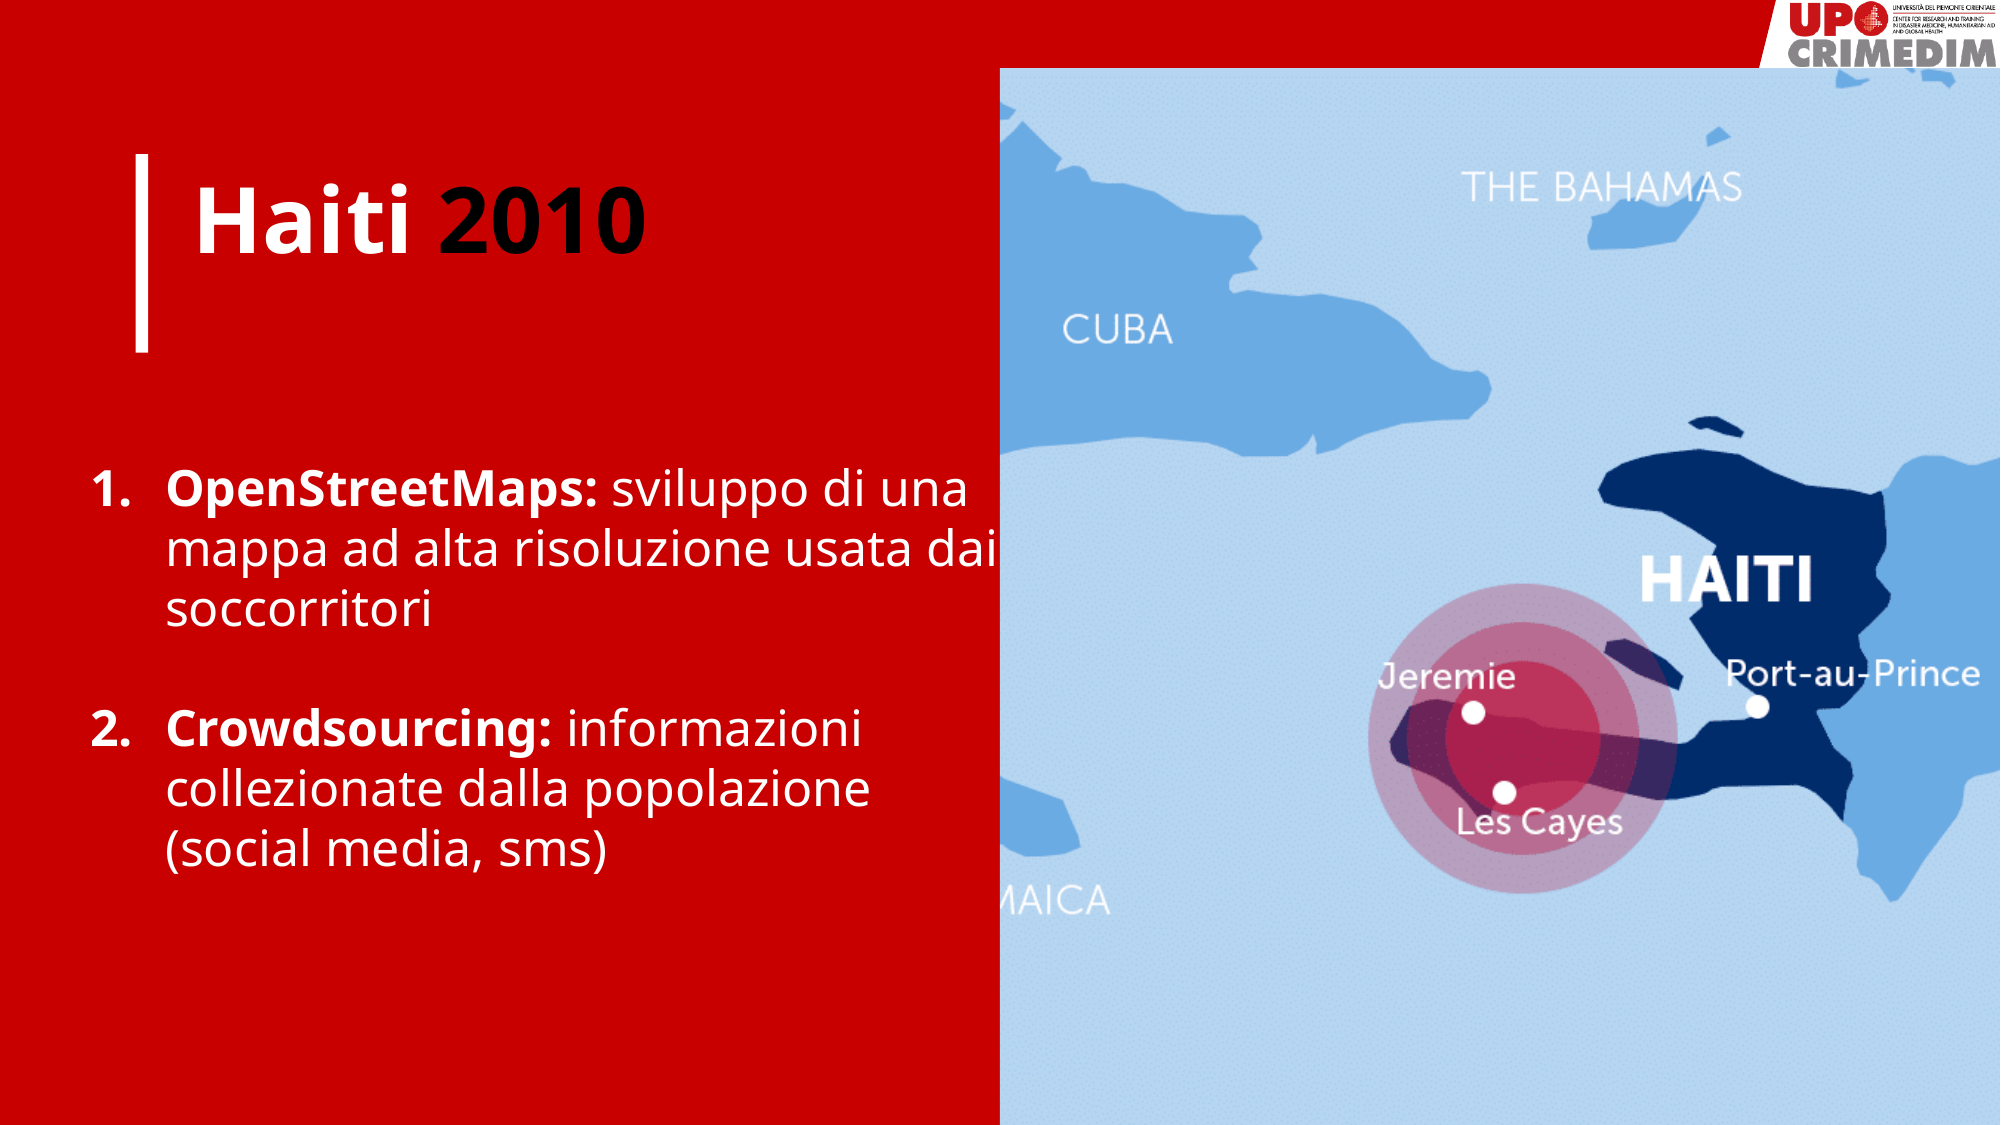

# Haiti 2010
OpenStreetMaps: sviluppo di una mappa ad alta risoluzione usata dai soccorritori
Crowdsourcing: informazioni collezionate dalla popolazione (social media, sms)